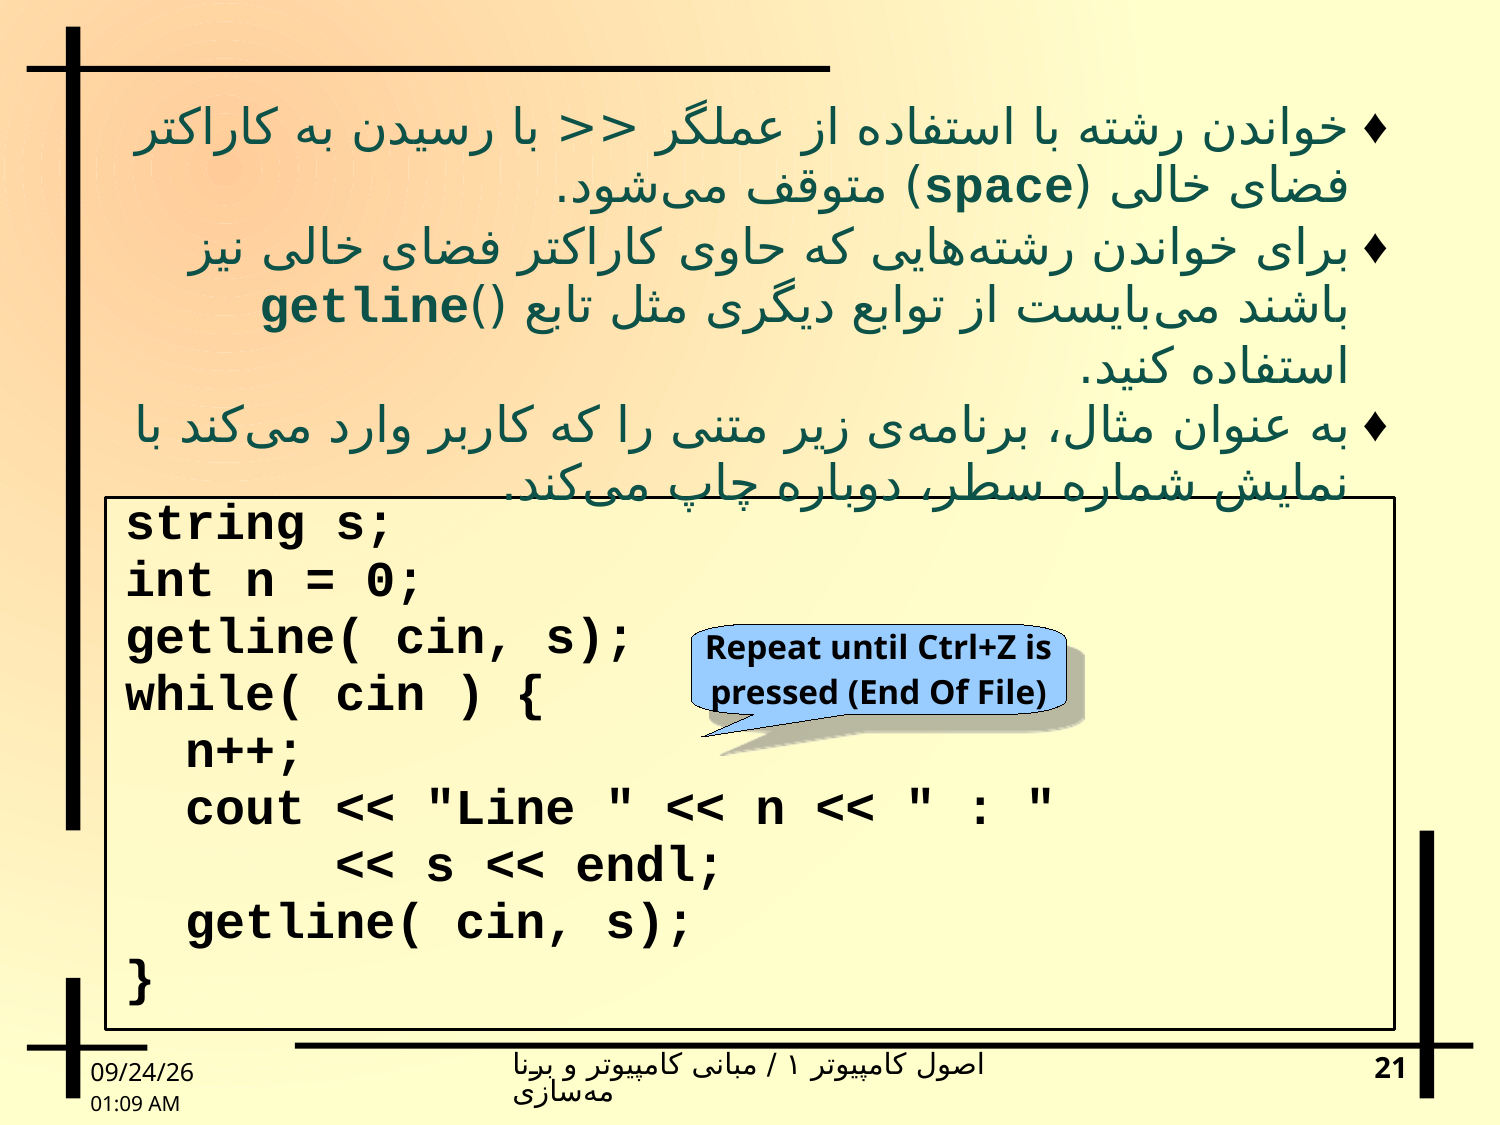

خواندن رشته با استفاده از عملگر << با رسیدن به کاراکتر فضای خالی (space) متوقف می‌شود.
برای خواندن رشته‌هایی که حاوی کاراکتر فضای خالی نیز باشند می‌بایست از توابع دیگری مثل تابع ()getline استفاده کنید.
به عنوان مثال، برنامه‌ی زیر متنی را که کاربر وارد می‌کند با نمایش شماره سطر، دوباره چاپ می‌کند.
# string s;
int n = 0;
getline( cin, s);
while( cin ) {
 n++;
 cout << "Line " << n << " : "
 << s << endl;
 getline( cin, s);
}
Repeat until Ctrl+Z is pressed (End Of File)
اصول کامپیوتر ۱ / مبانی کامپیوتر و برنامه‌سازی
21